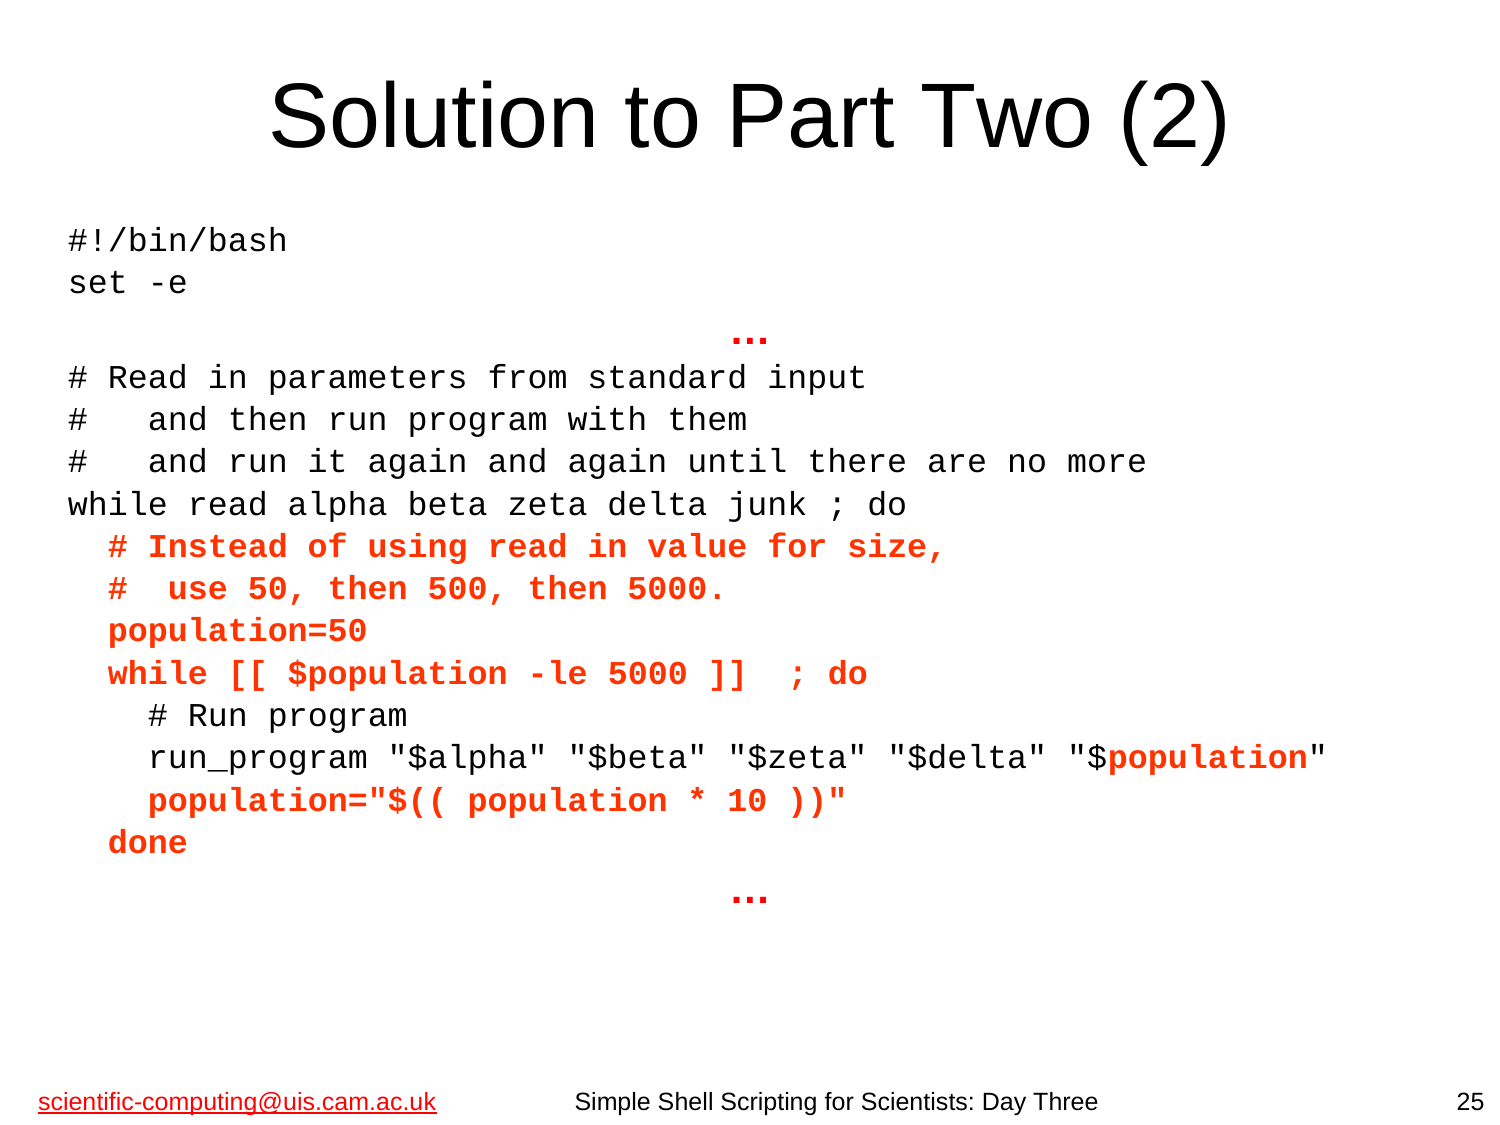

# Solution to Part Two (2)
#!/bin/bash
set -e
…
# Read in parameters from standard input
# and then run program with them
# and run it again and again until there are no more
while read alpha beta zeta delta junk ; do
 # Instead of using read in value for size,
 # use 50, then 500, then 5000.
 population=50
 while [[ $population -le 5000 ]] ; do
 # Run program
 run_program "$alpha" "$beta" "$zeta" "$delta" "$population"
 population="$(( population * 10 ))"
 done
…
escience-support@ucs.cam.ac.uk	Simple Shell Scripting for Scientists: Day Three
25